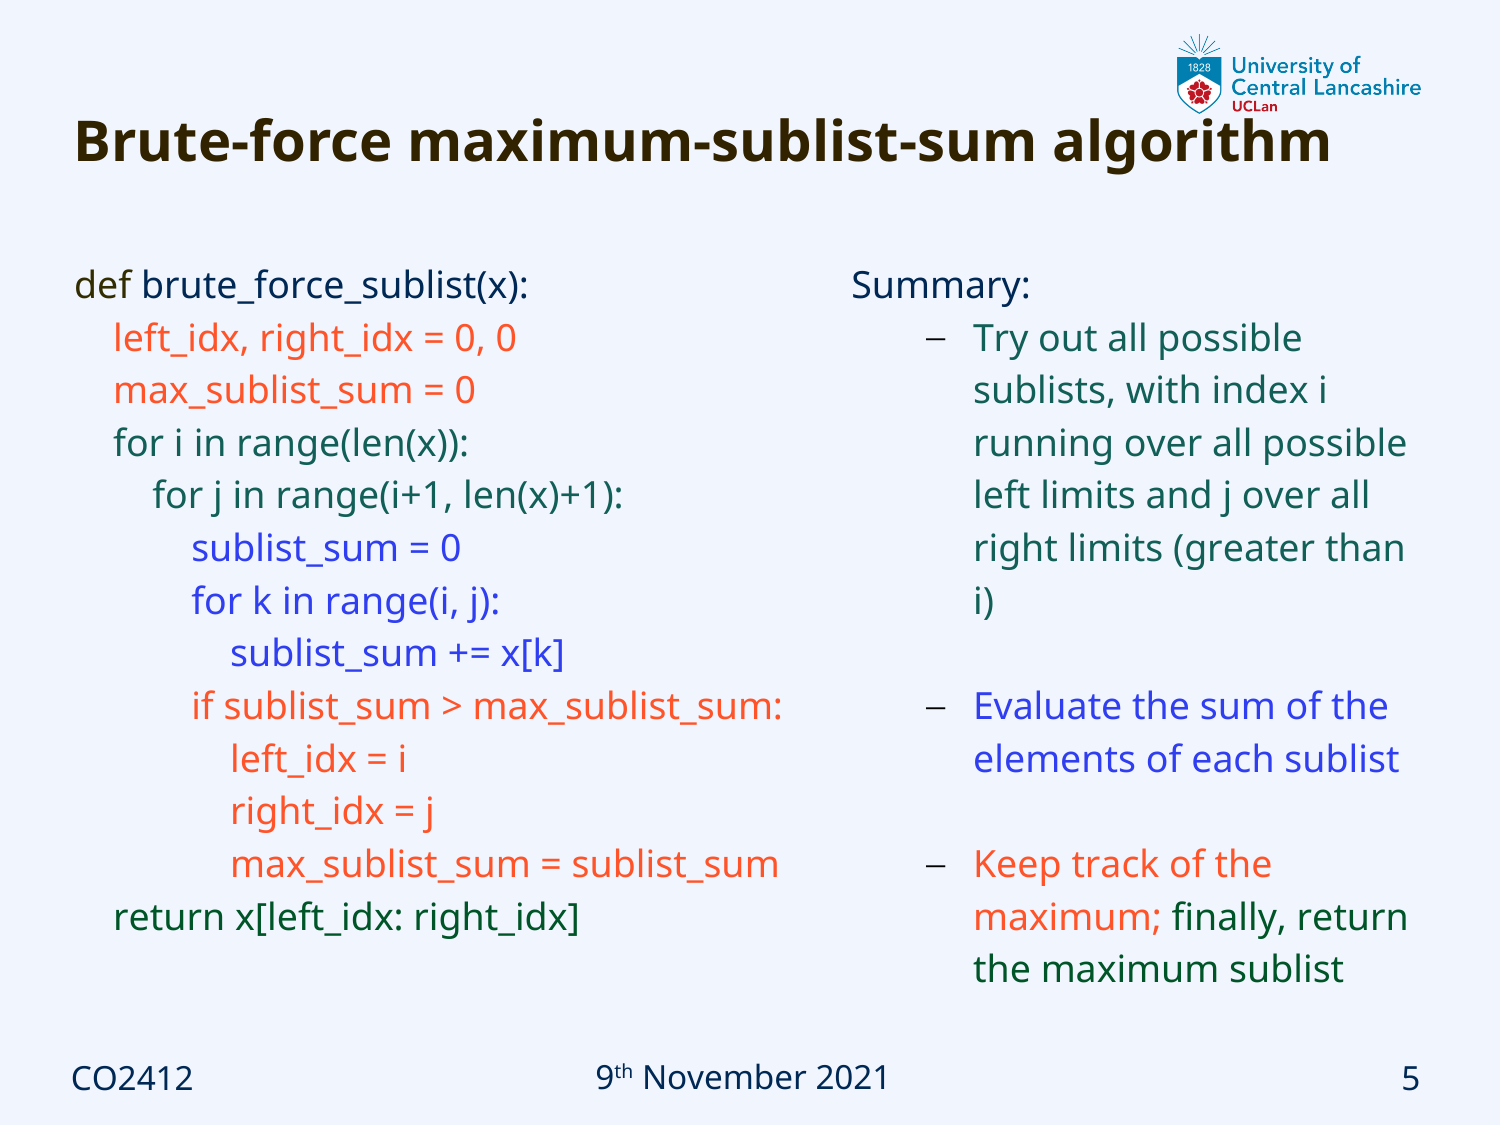

# Brute-force maximum-sublist-sum algorithm
def brute_force_sublist(x):
 left_idx, right_idx = 0, 0
 max_sublist_sum = 0
 for i in range(len(x)):
 for j in range(i+1, len(x)+1):
 sublist_sum = 0
 for k in range(i, j):
 sublist_sum += x[k]
 if sublist_sum > max_sublist_sum:
 left_idx = i
 right_idx = j
 max_sublist_sum = sublist_sum
 return x[left_idx: right_idx]
Summary:
Try out all possible sublists, with index i running over all possible left limits and j over all right limits (greater than i)
Evaluate the sum of the elements of each sublist
Keep track of the maximum; finally, return the maximum sublist